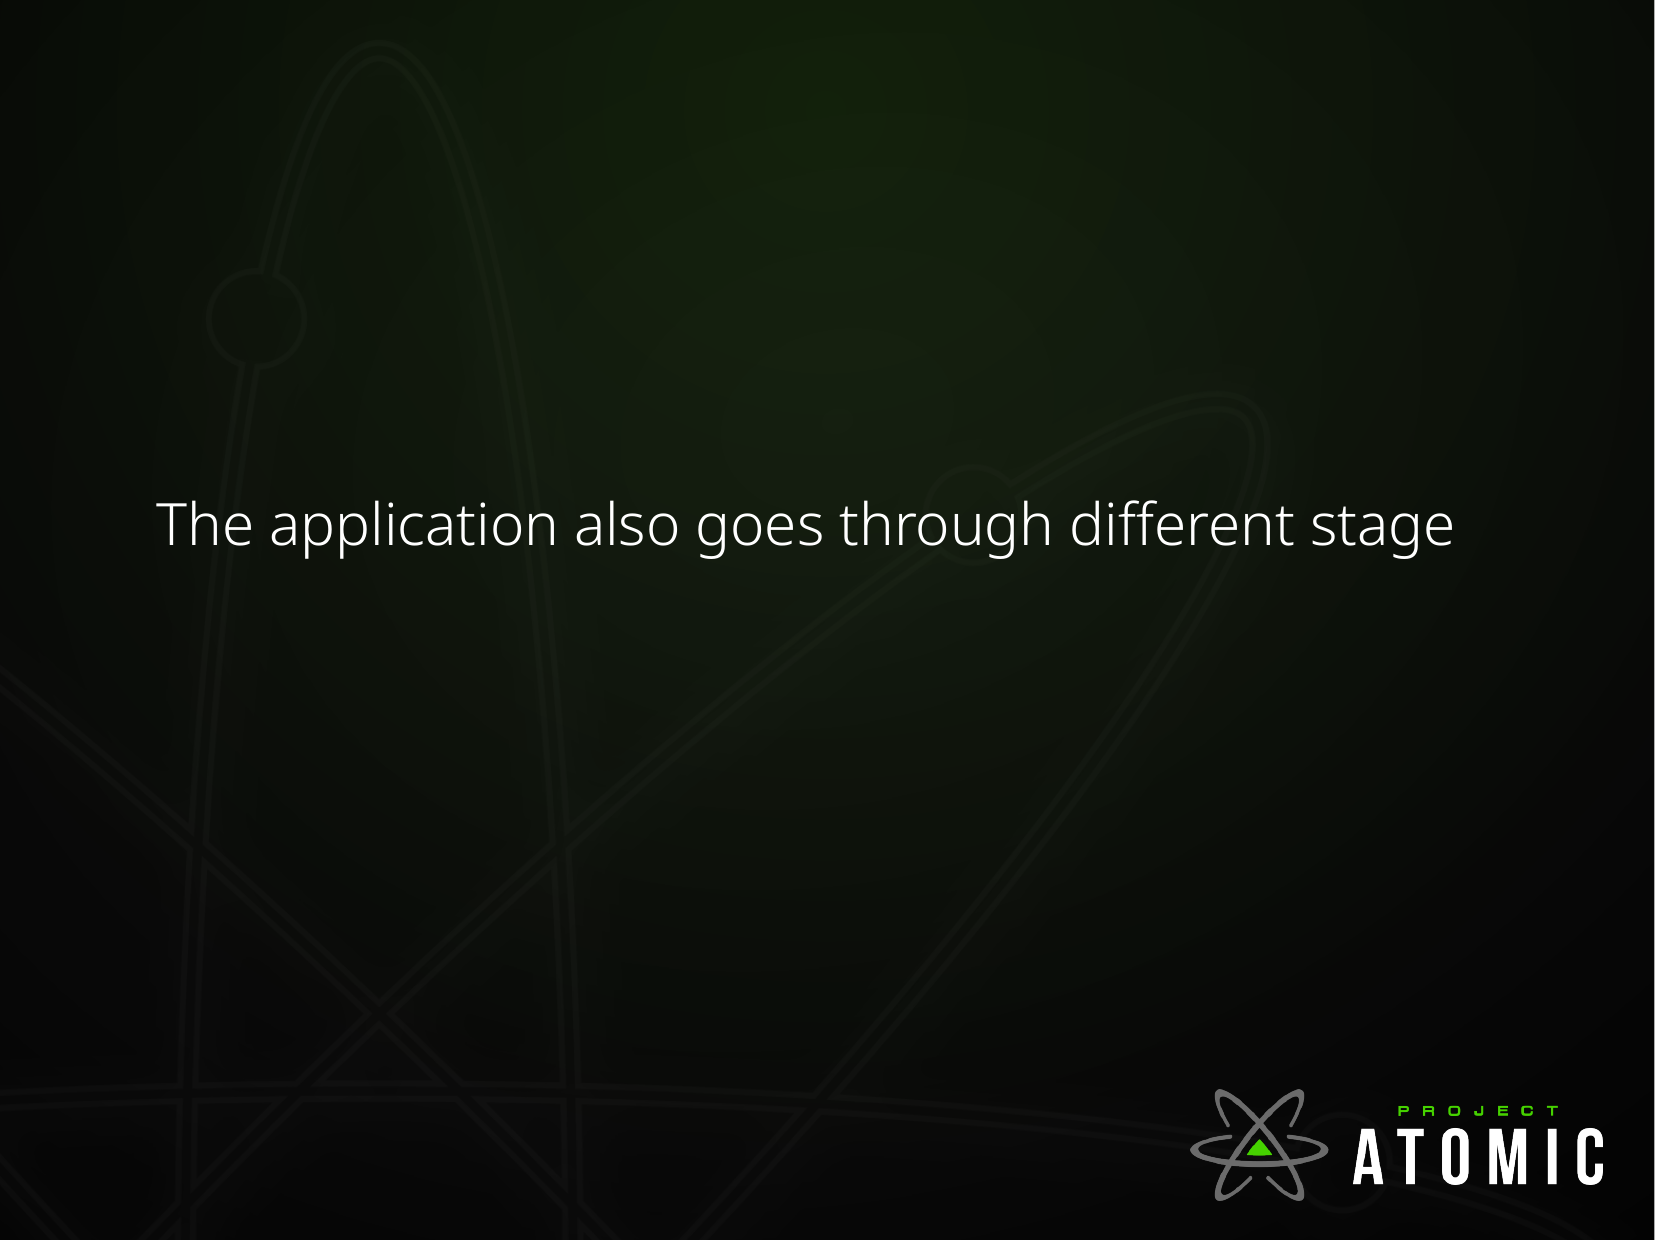

# The application also goes through different stage